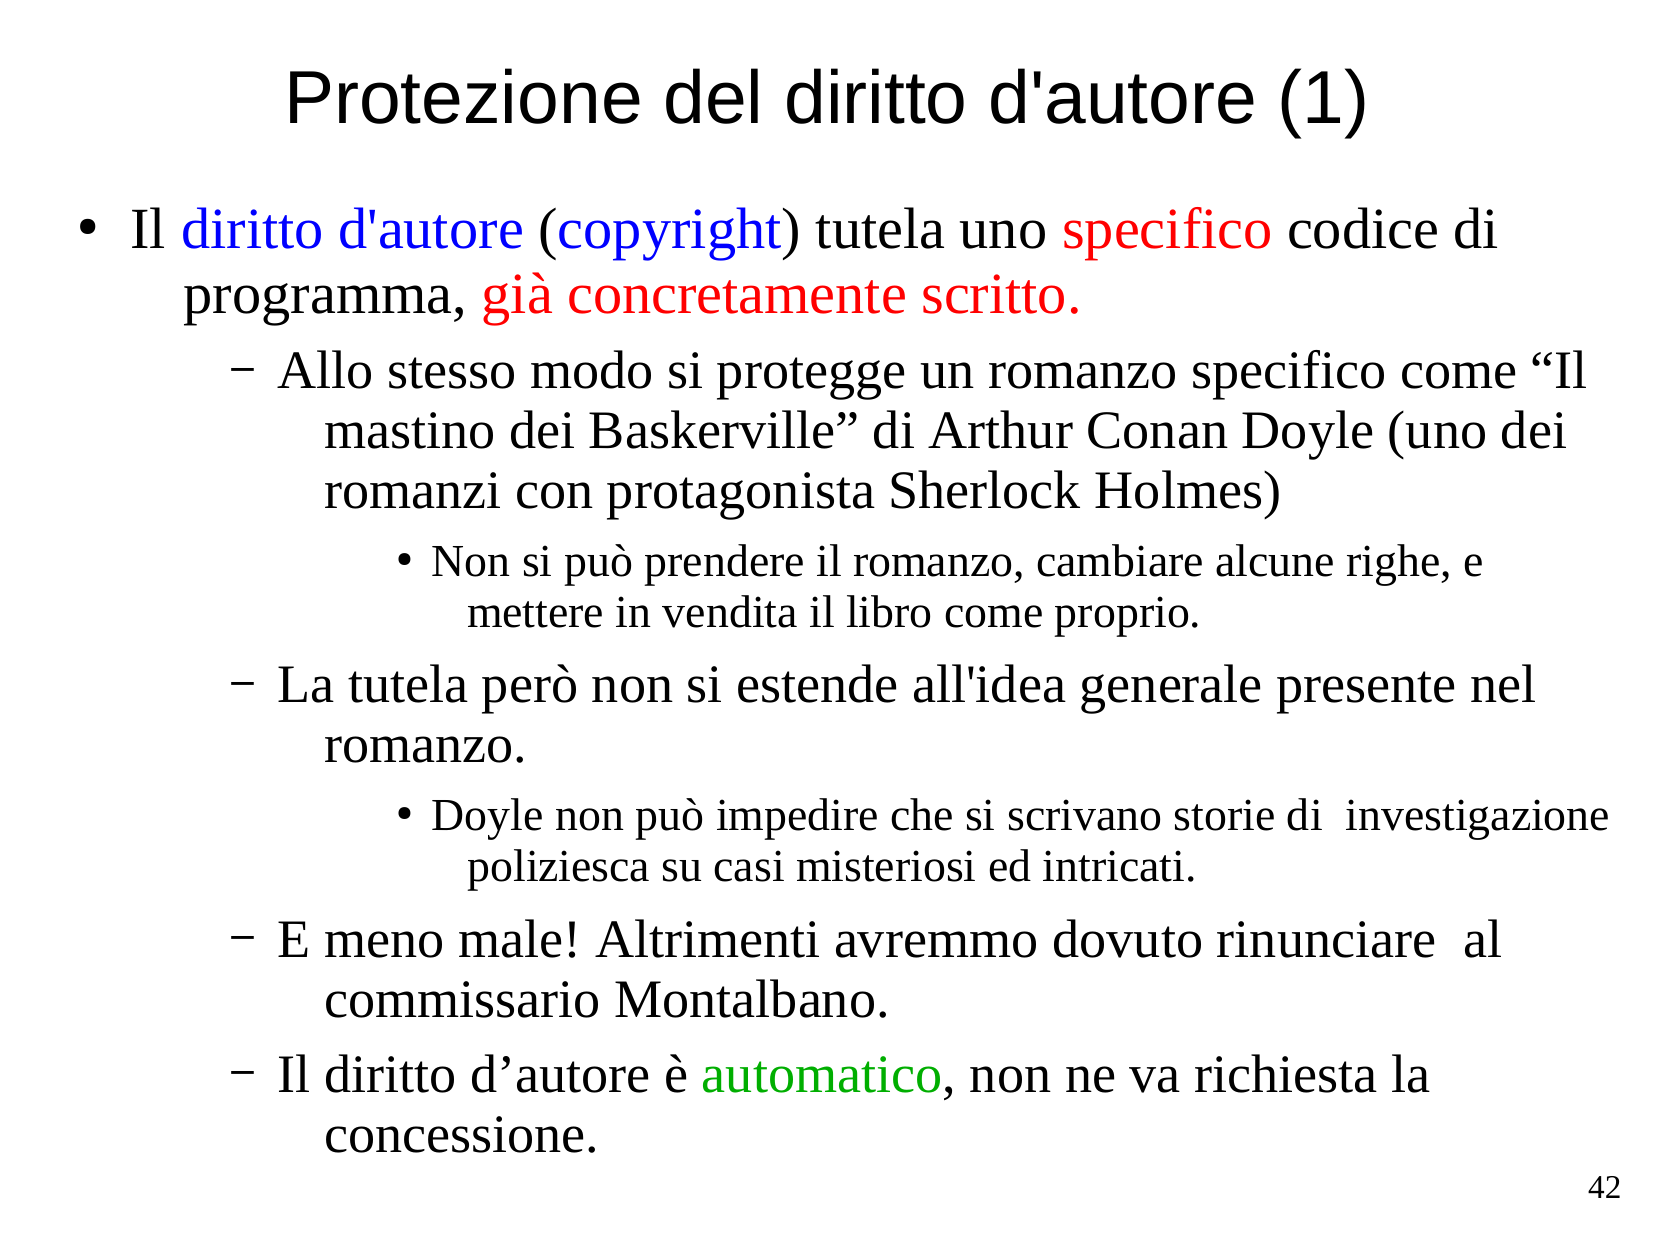

# Protezione del diritto d'autore (1)
Il diritto d'autore (copyright) tutela uno specifico codice di programma, già concretamente scritto.
Allo stesso modo si protegge un romanzo specifico come “Il mastino dei Baskerville” di Arthur Conan Doyle (uno dei romanzi con protagonista Sherlock Holmes)
Non si può prendere il romanzo, cambiare alcune righe, e mettere in vendita il libro come proprio.
La tutela però non si estende all'idea generale presente nel romanzo.
Doyle non può impedire che si scrivano storie di investigazione poliziesca su casi misteriosi ed intricati.
E meno male! Altrimenti avremmo dovuto rinunciare al commissario Montalbano.
Il diritto d’autore è automatico, non ne va richiesta la concessione.